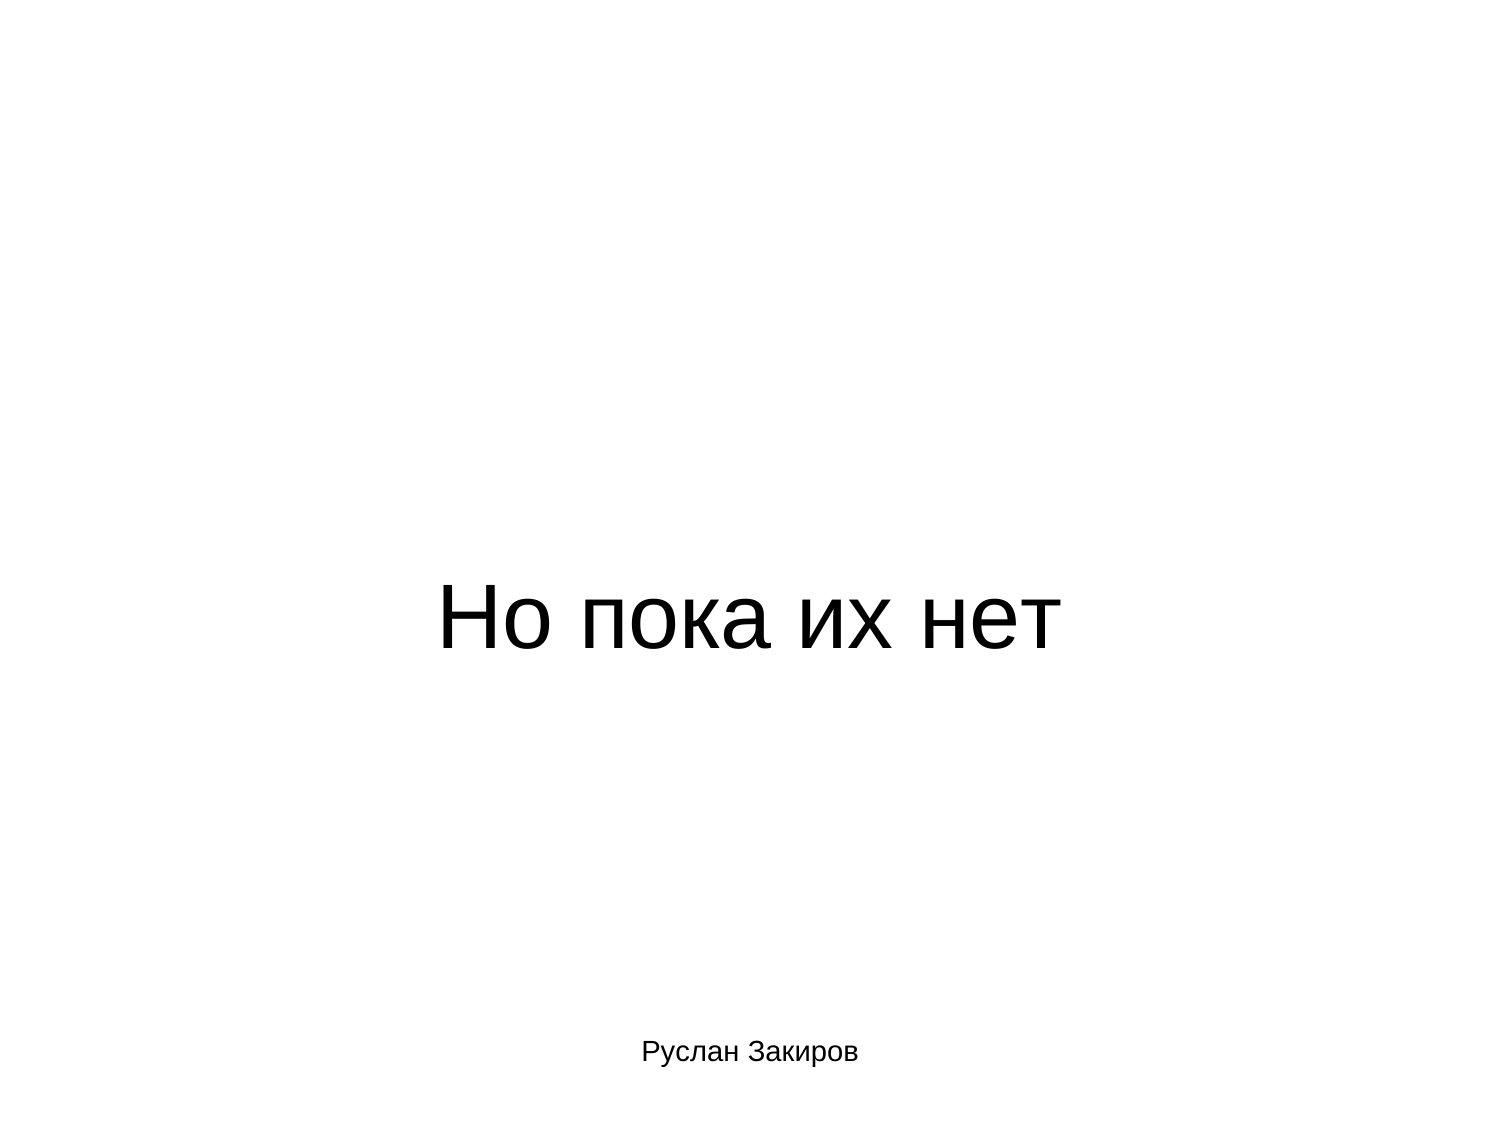

# Но пока их нет
Руслан Закиров